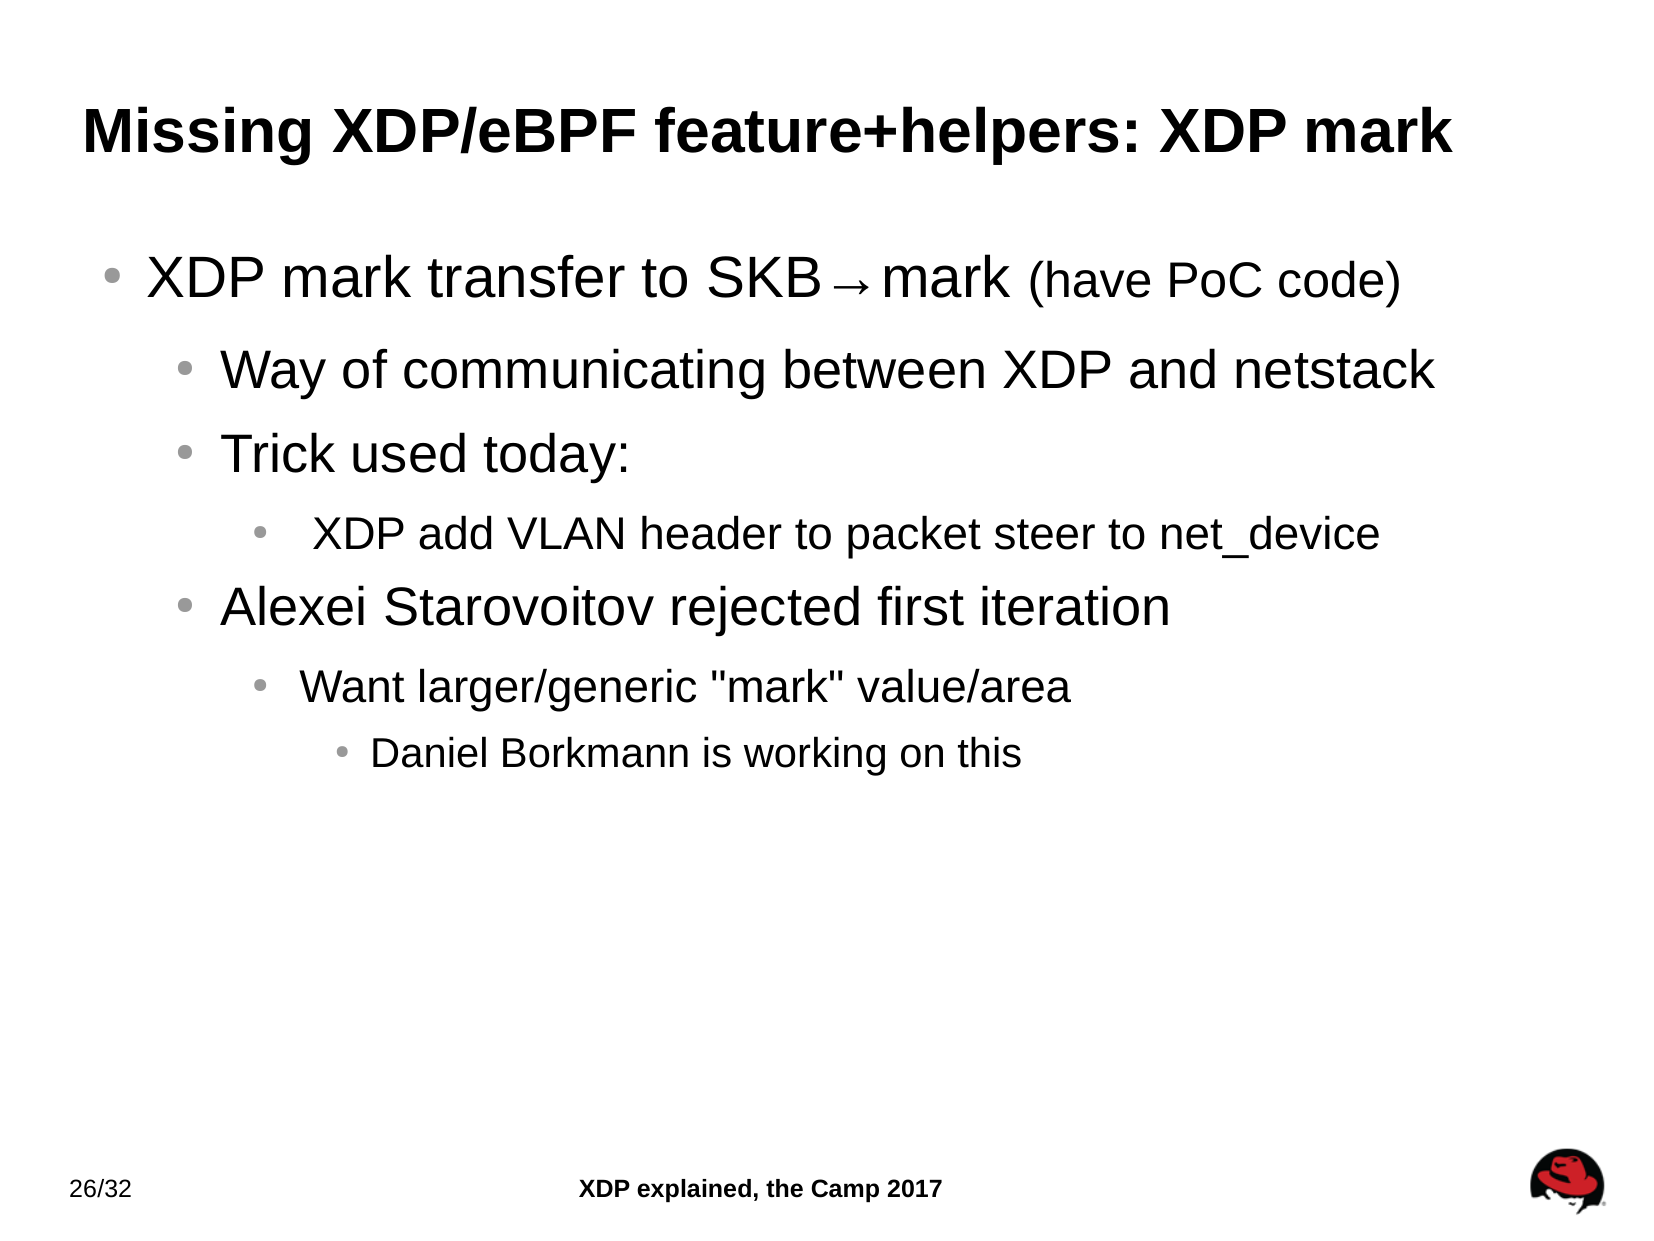

# Missing XDP/eBPF feature+helpers: XDP mark
XDP mark transfer to SKB→mark (have PoC code)
Way of communicating between XDP and netstack
Trick used today:
 XDP add VLAN header to packet steer to net_device
Alexei Starovoitov rejected first iteration
Want larger/generic "mark" value/area
Daniel Borkmann is working on this